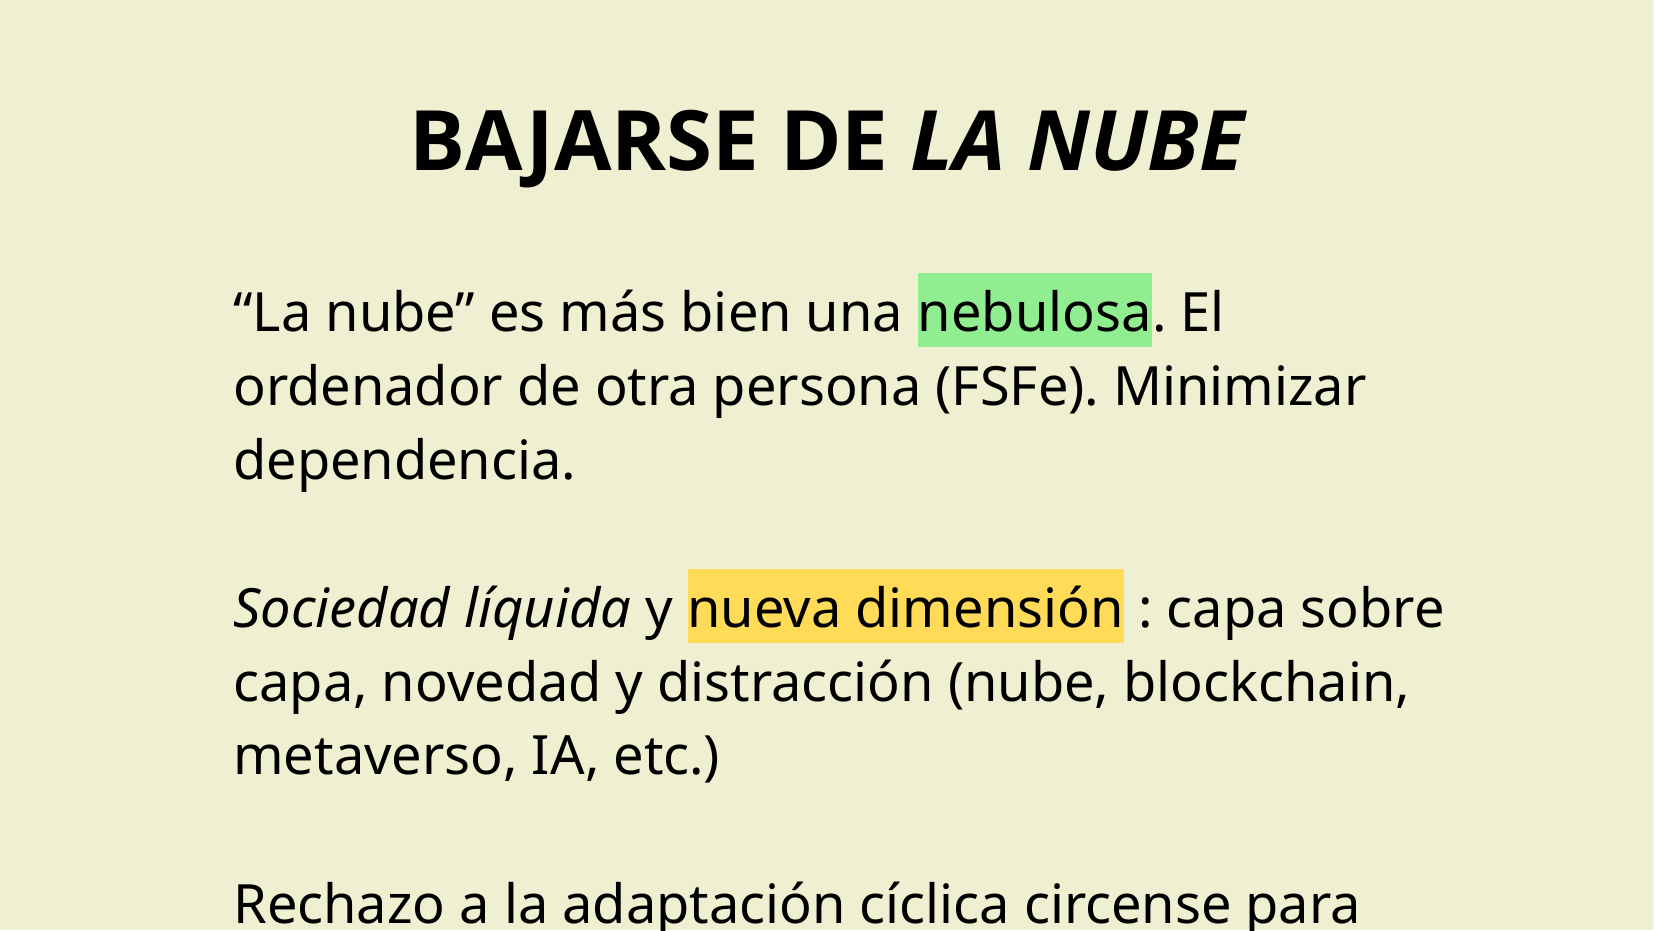

# BajarSE de la nube
“La nube” es más bien una nebulosa. El ordenador de otra persona (FSFe). Minimizar dependencia.
Sociedad líquida y nueva dimensión : capa sobre capa, novedad y distracción (nube, blockchain, metaverso, IA, etc.)
Rechazo a la adaptación cíclica circense para escoger herramientas en base a valores propios y necesidades reales.